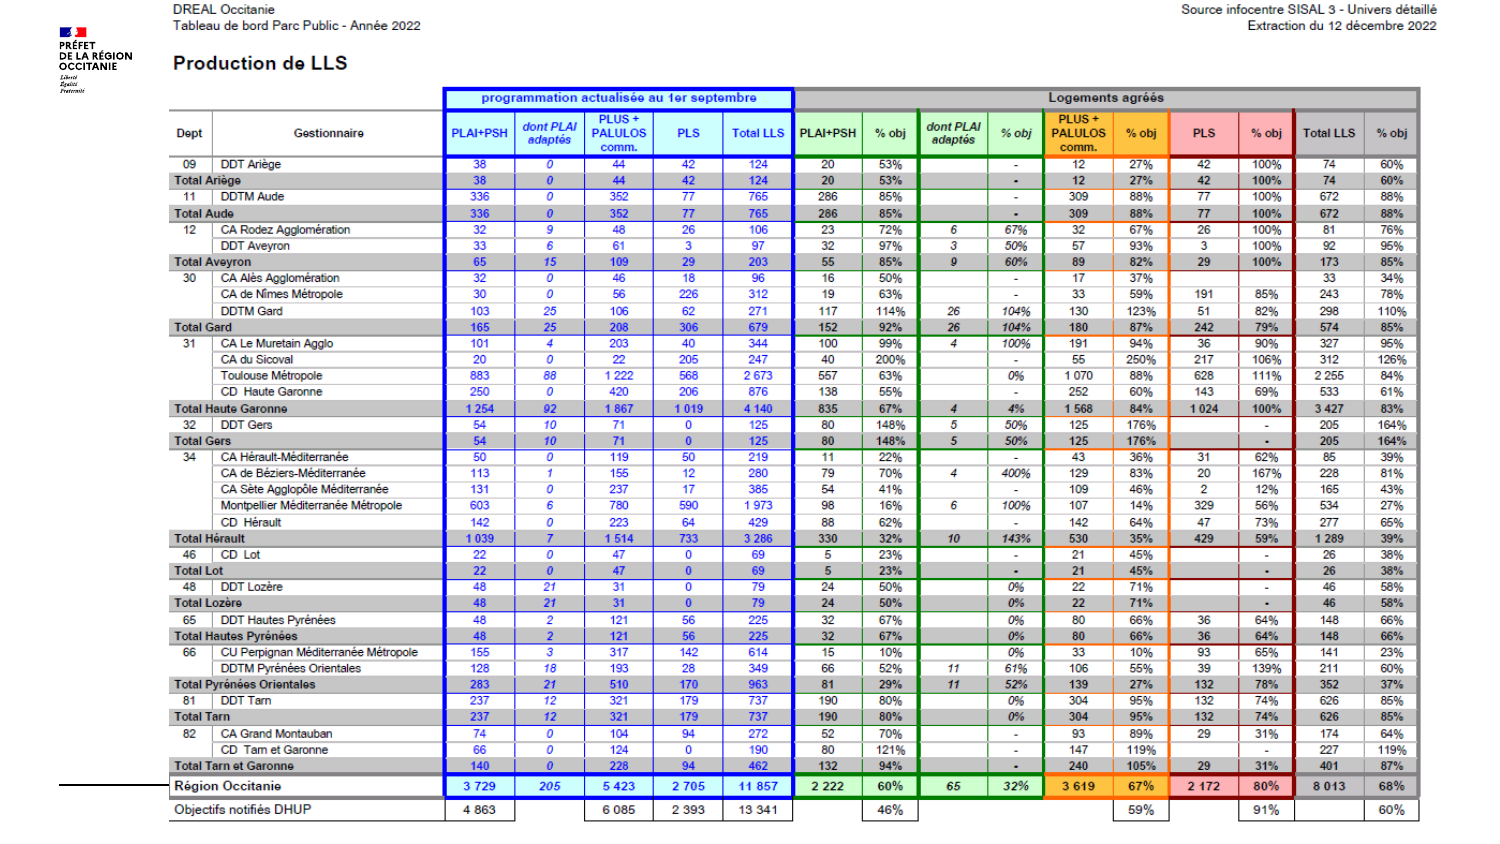

# Nb de logts des opérations financées en 2022- 			Tous LLS - hors ANRU